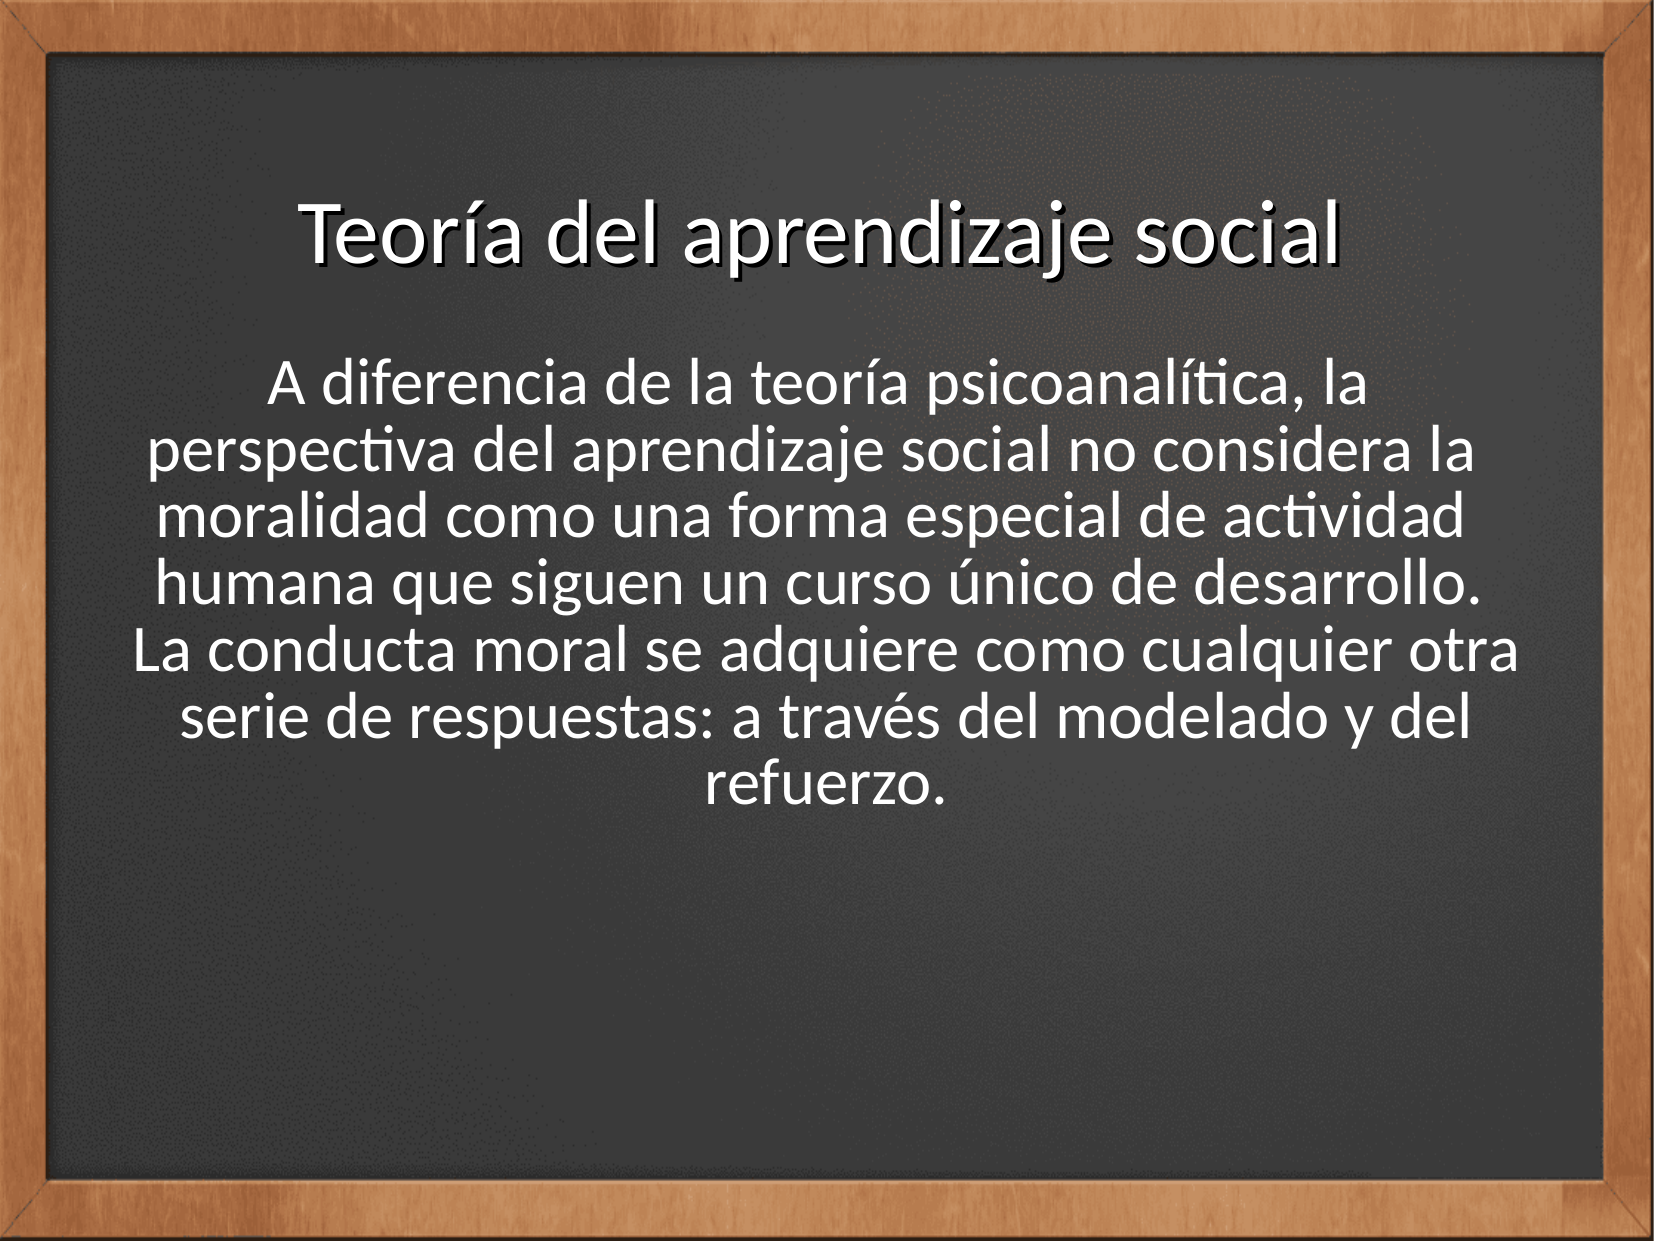

# Teoría del aprendizaje social
 A diferencia de la teoría psicoanalítica, la perspectiva del aprendizaje social no considera la moralidad como una forma especial de actividad humana que siguen un curso único de desarrollo. La conducta moral se adquiere como cualquier otra serie de respuestas: a través del modelado y del refuerzo.